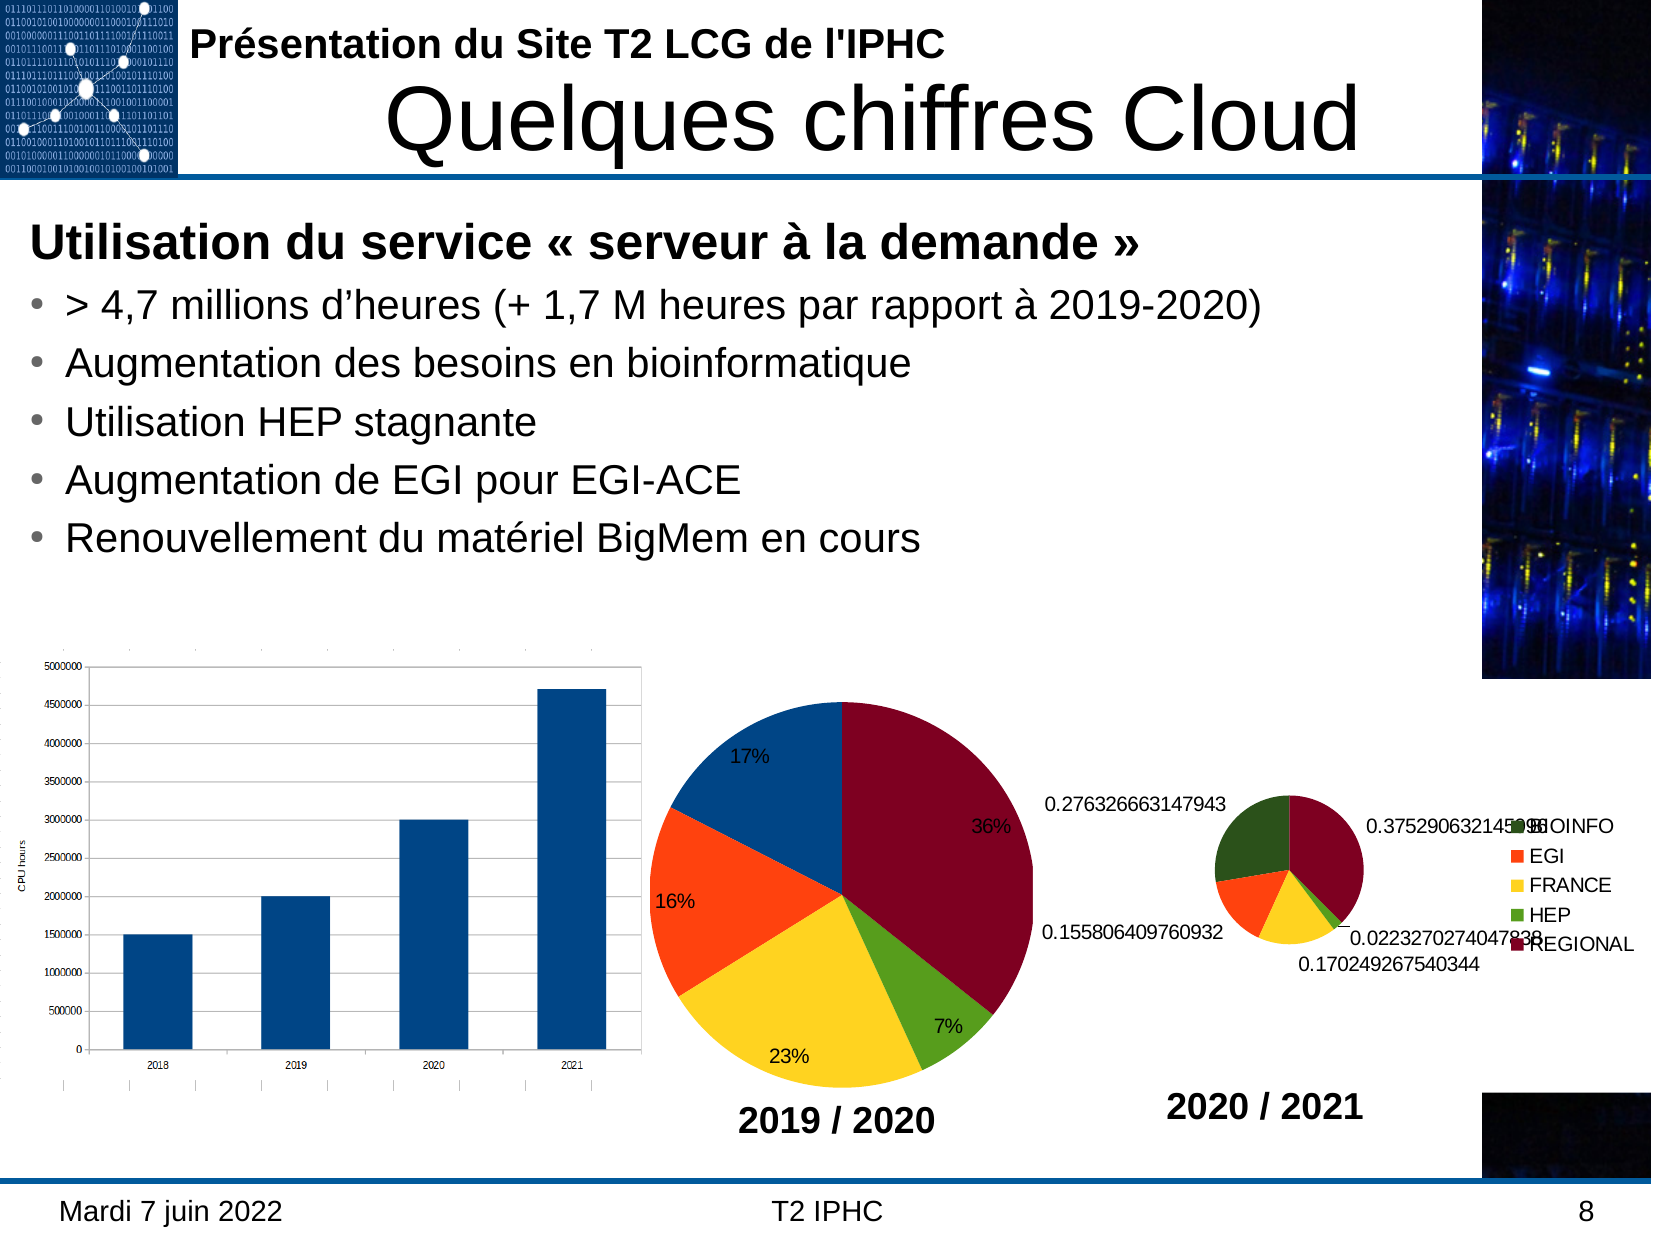

# Quelques chiffres Cloud
Utilisation du service « serveur à la demande »
> 4,7 millions d’heures (+ 1,7 M heures par rapport à 2019-2020)
Augmentation des besoins en bioinformatique
Utilisation HEP stagnante
Augmentation de EGI pour EGI-ACE
Renouvellement du matériel BigMem en cours
### Chart
| Category | Colonne D |
|---|---|
| BIOINFO | 0.276326663147943 |
| EGI | 0.155806409760932 |
| FRANCE | 0.170249267540344 |
| HEP | 0.0223270274047838 |
| REGIONAL | 0.375290632145996 |
### Chart
| Category | Colonne D |
|---|---|
| BIOINFO | 543700.0 |
| EGI | 509385.0 |
| FRANCE | 714349.0 |
| HEP | 232597.0 |
| REGIONAL | 1109976.0 |2020 / 2021
2019 / 2020
30 juin 2016
T2 IPHC
8